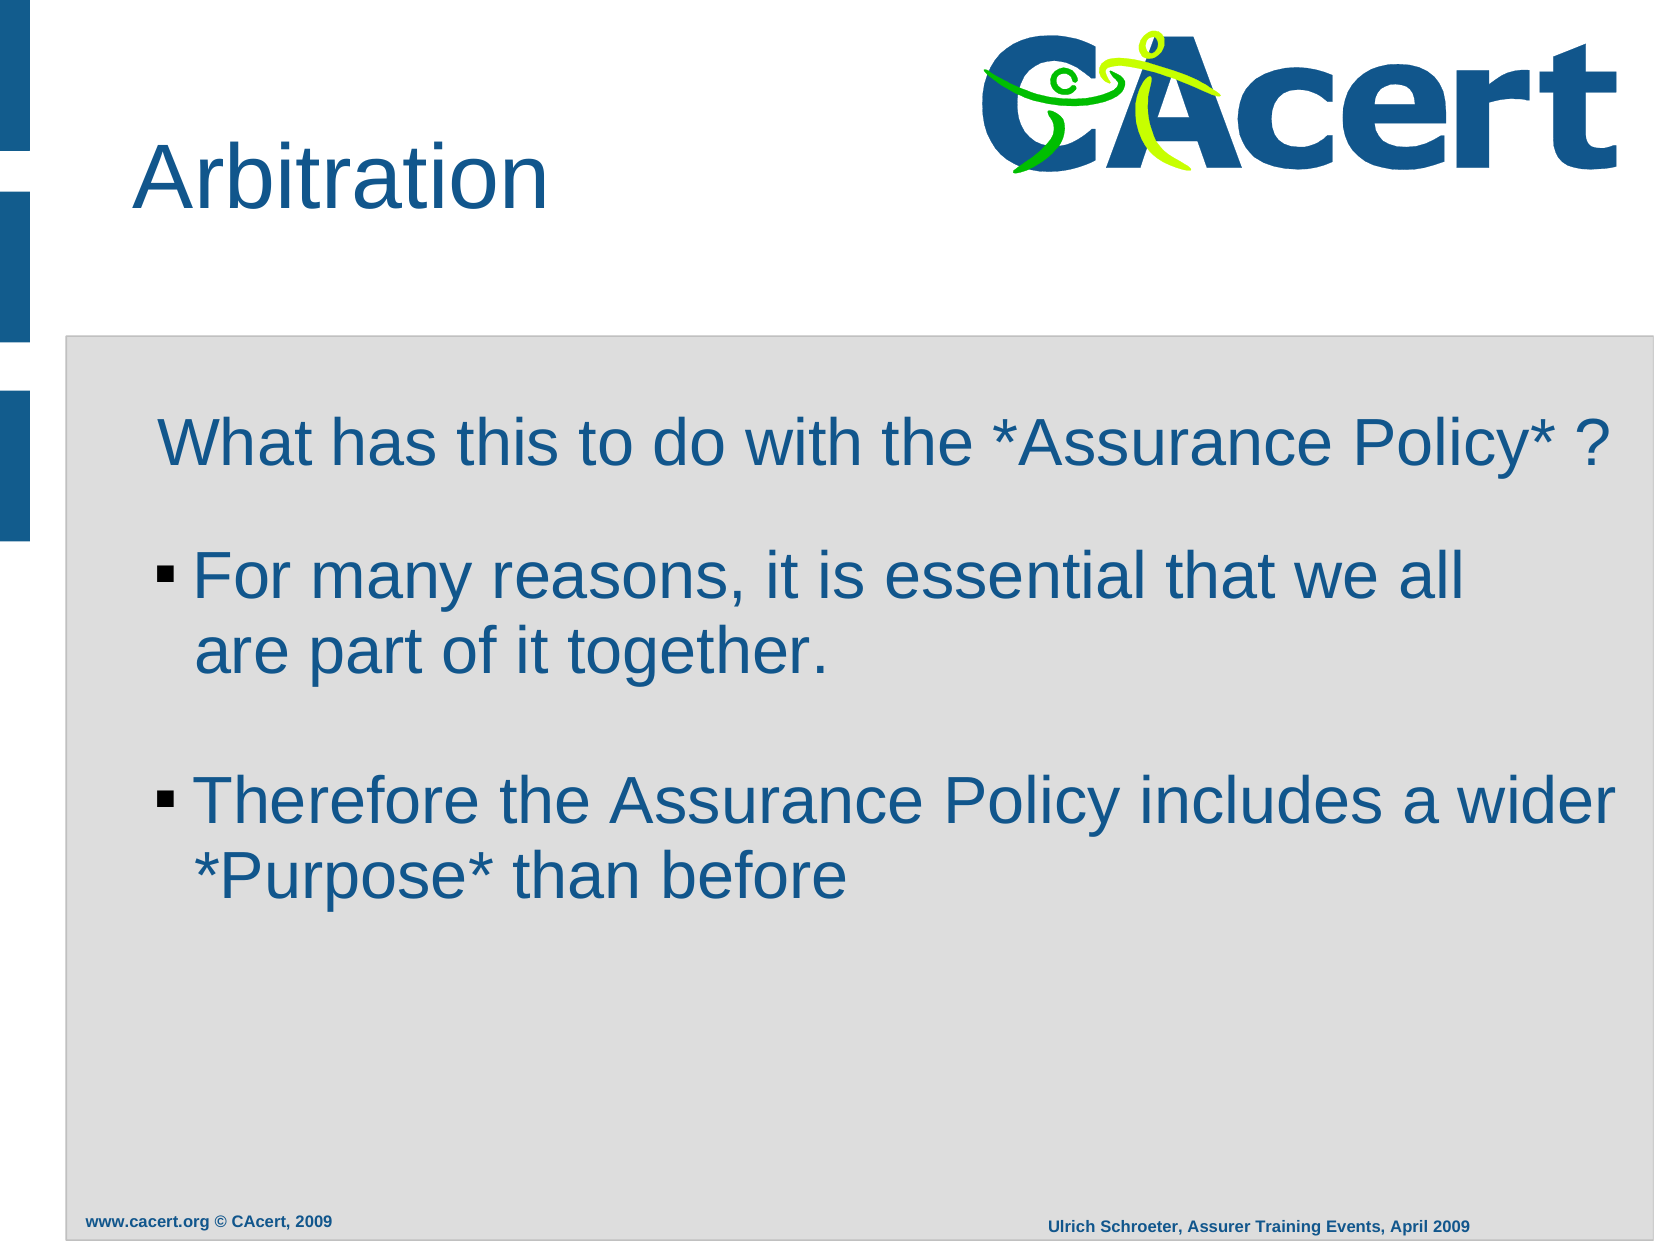

Arbitration
What has this to do with the *Assurance Policy* ?
 For many reasons, it is essential that we all
 are part of it together.
 Therefore the Assurance Policy includes a wider
 *Purpose* than before